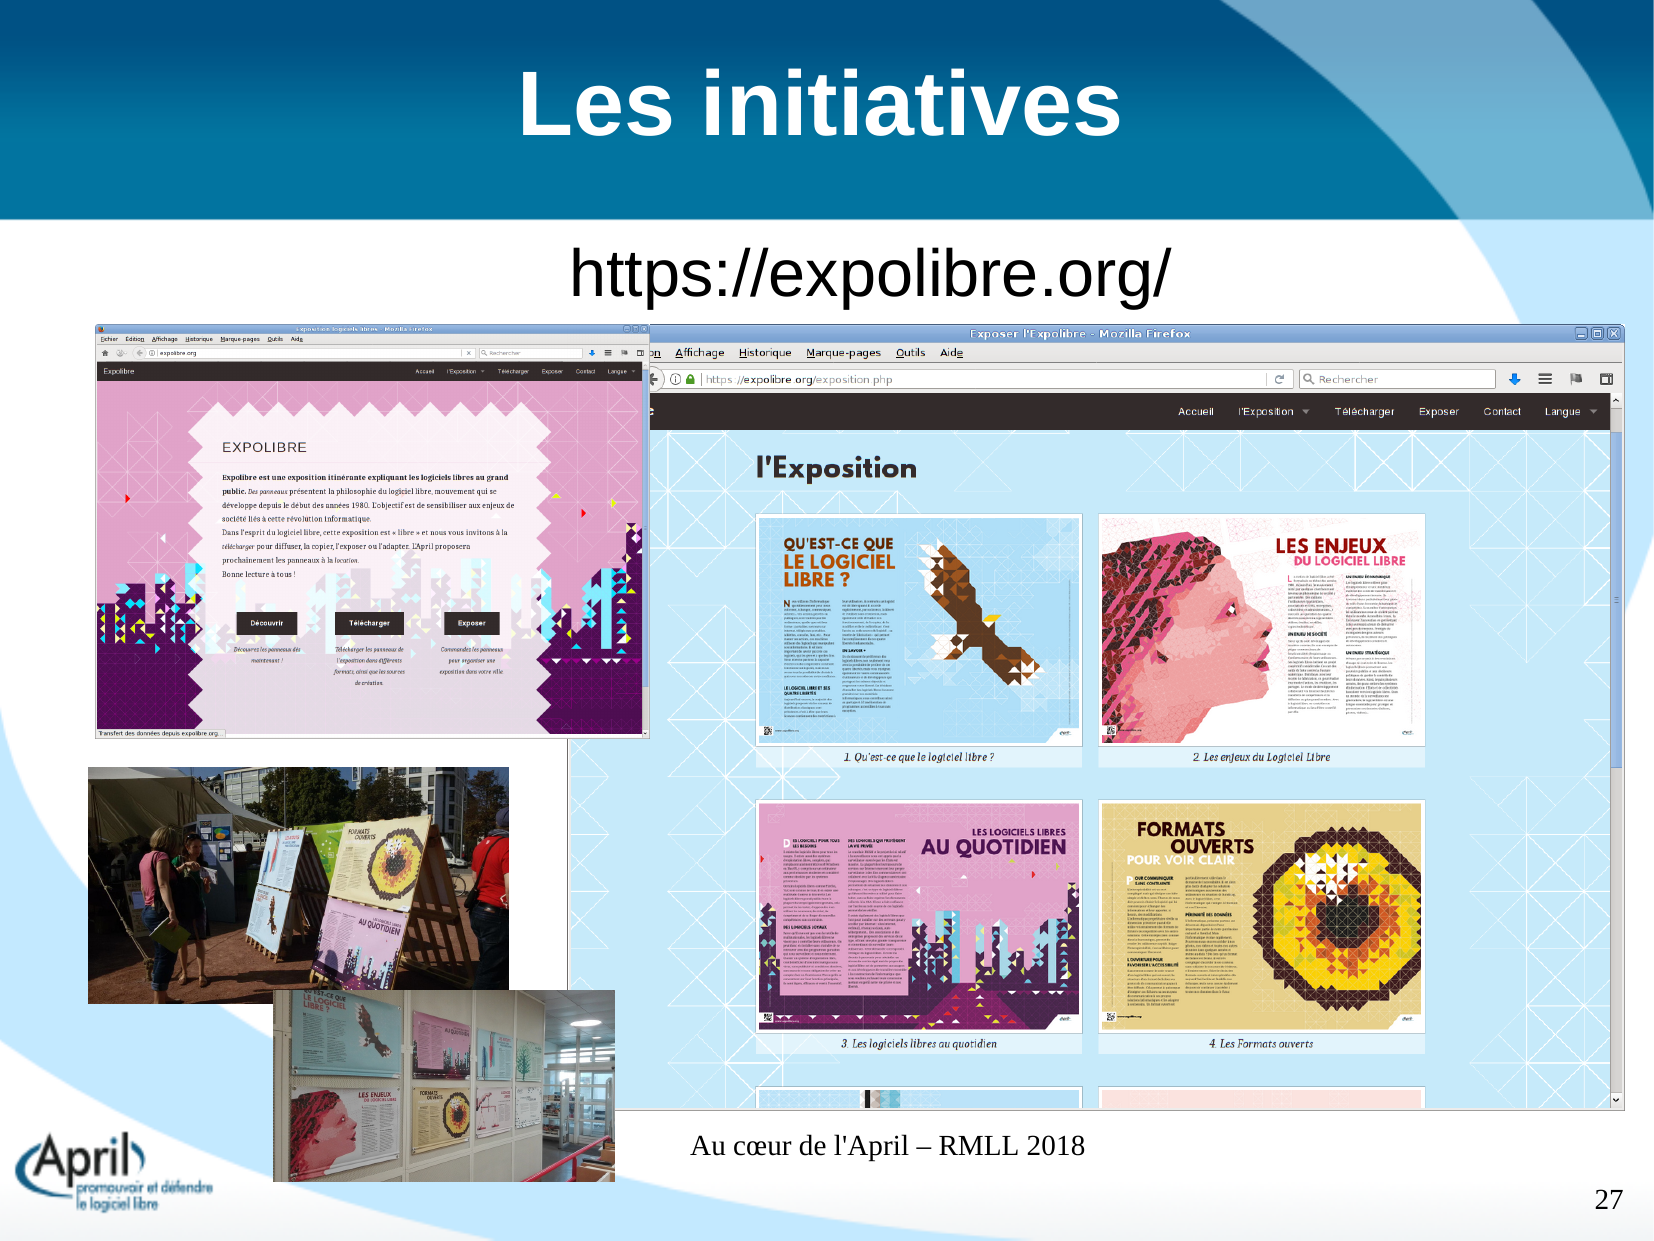

# Les initiatives
https://expolibre.org/
Au cœur de l'April – RMLL 2018
27